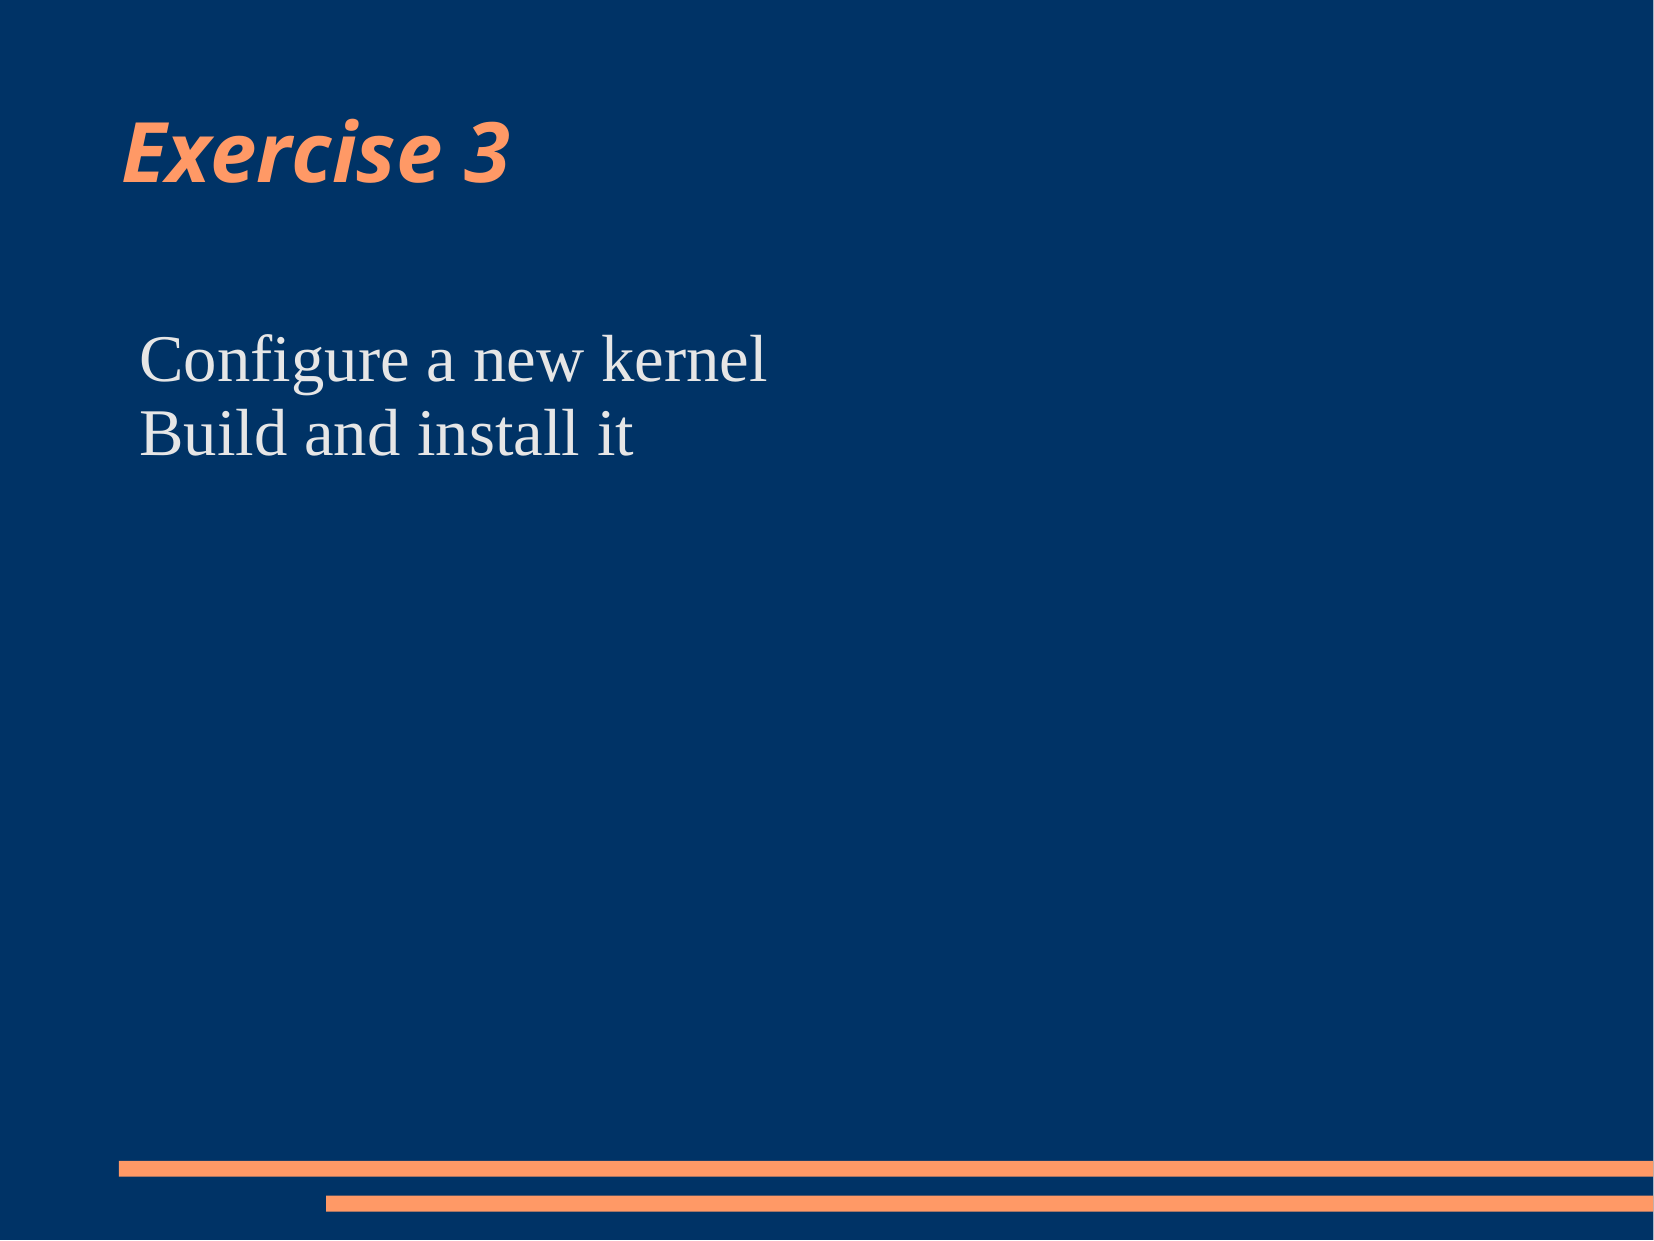

# Exercise 3
Configure a new kernel
Build and install it